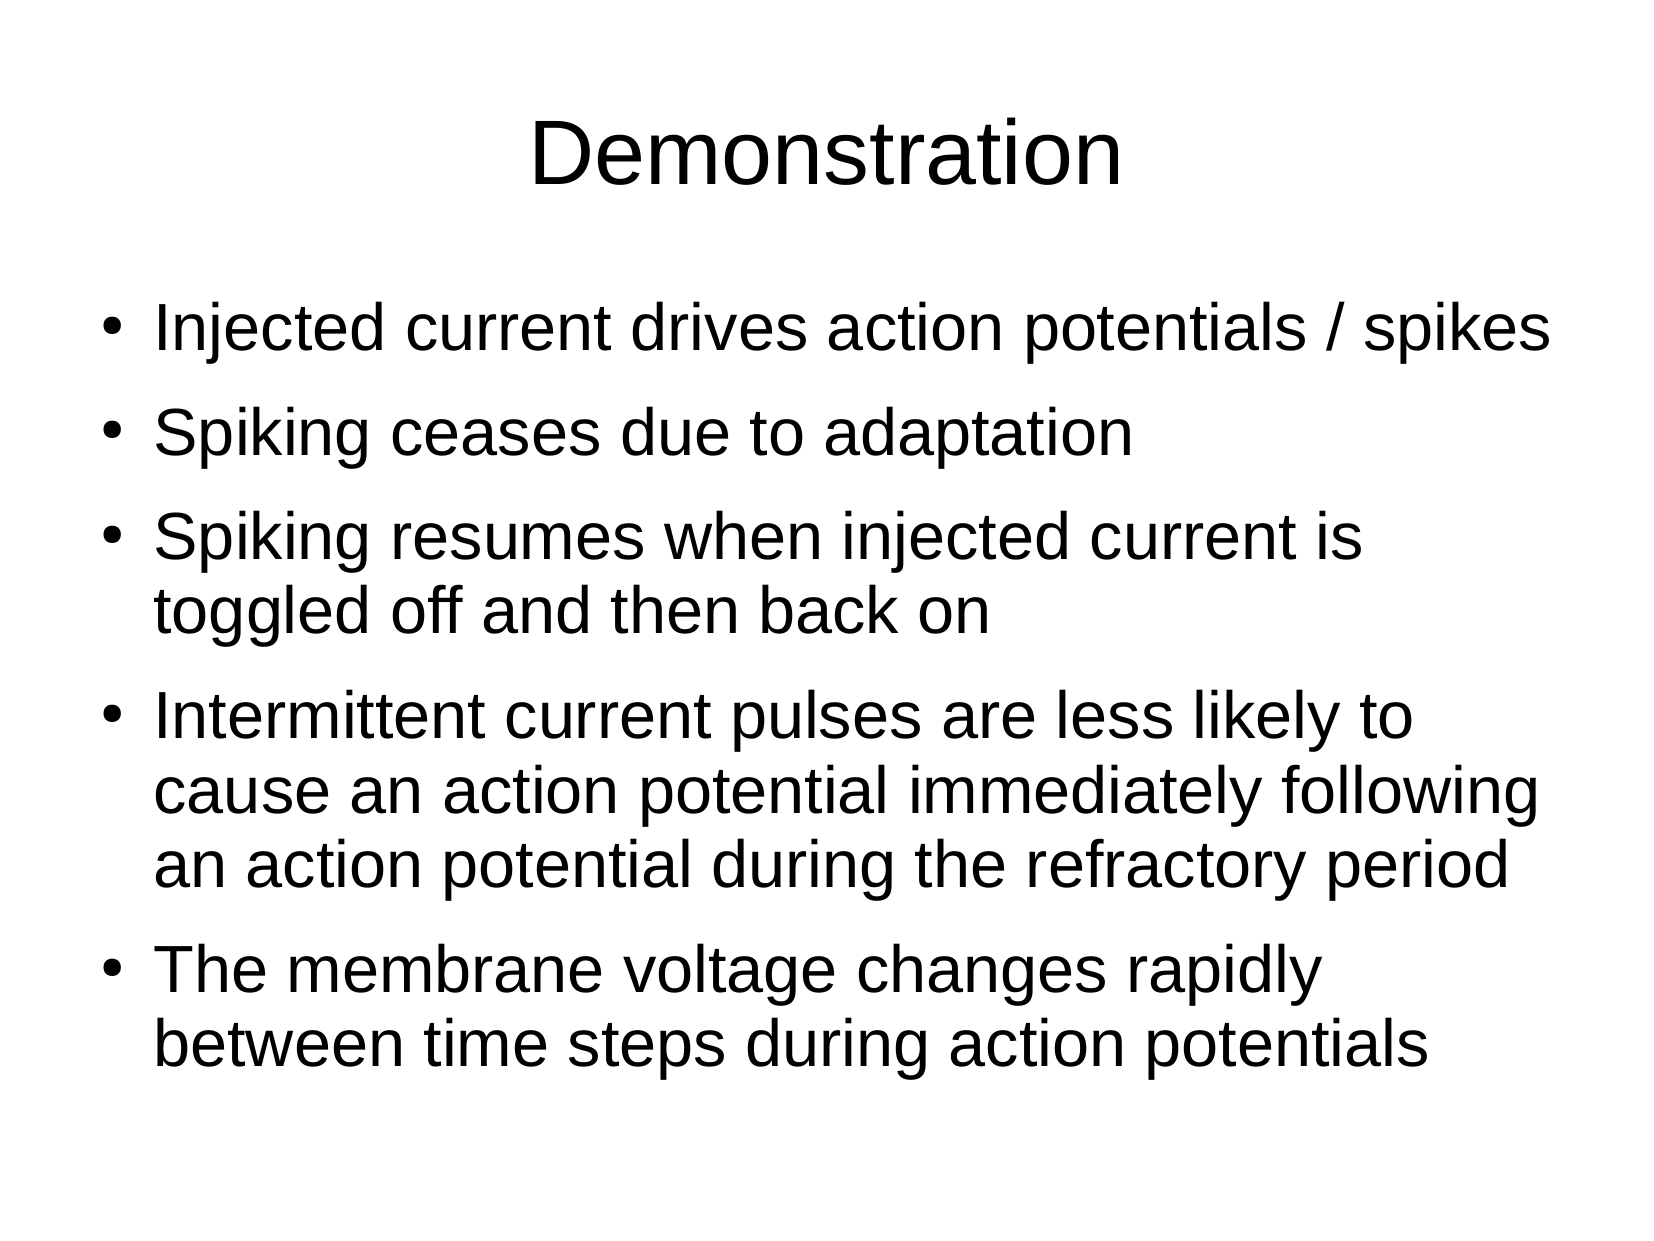

# Demonstration
Injected current drives action potentials / spikes
Spiking ceases due to adaptation
Spiking resumes when injected current is toggled off and then back on
Intermittent current pulses are less likely to cause an action potential immediately following an action potential during the refractory period
The membrane voltage changes rapidly between time steps during action potentials